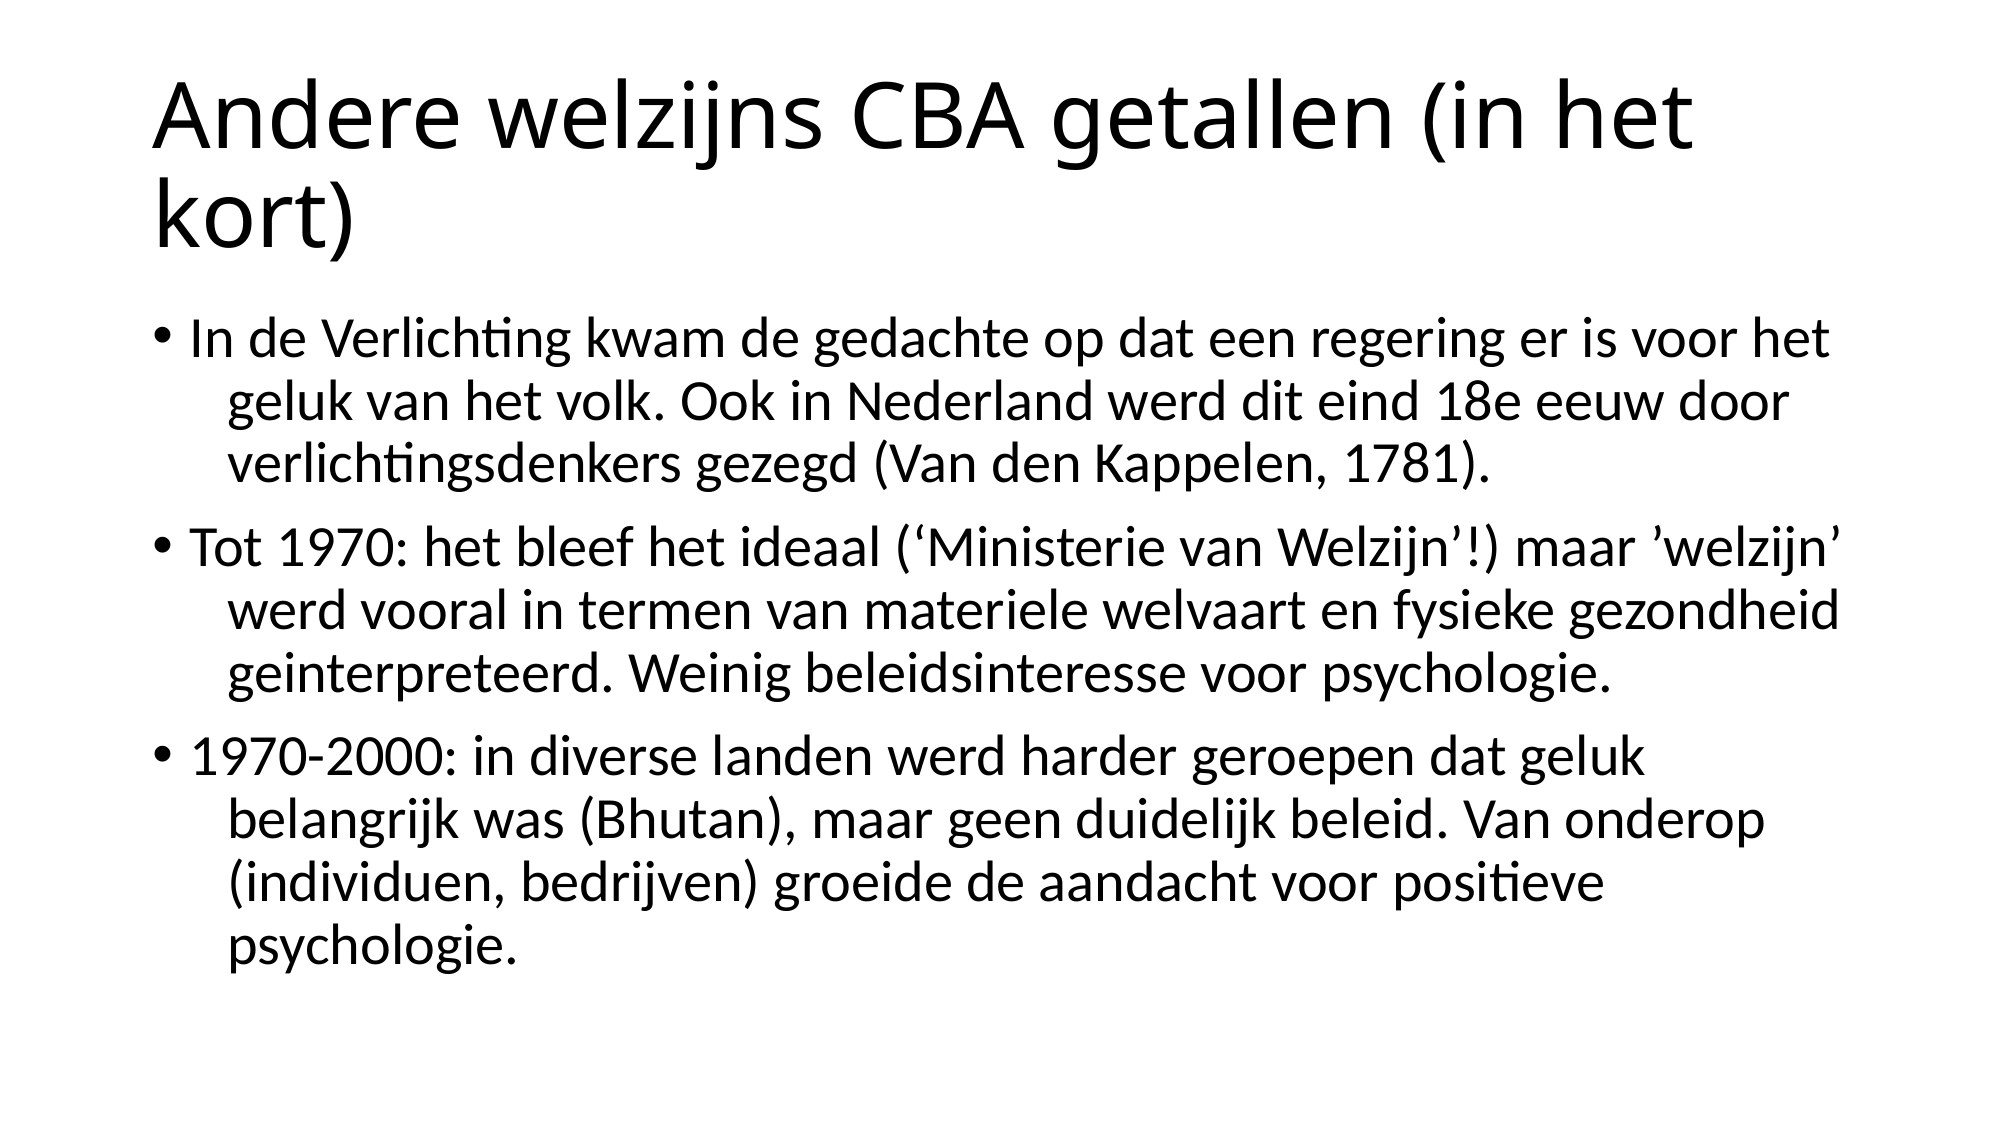

# Andere welzijns CBA getallen (in het kort)
In de Verlichting kwam de gedachte op dat een regering er is voor het geluk van het volk. Ook in Nederland werd dit eind 18e eeuw door verlichtingsdenkers gezegd (Van den Kappelen, 1781).
Tot 1970: het bleef het ideaal (‘Ministerie van Welzijn’!) maar ’welzijn’ werd vooral in termen van materiele welvaart en fysieke gezondheid geinterpreteerd. Weinig beleidsinteresse voor psychologie.
1970-2000: in diverse landen werd harder geroepen dat geluk belangrijk was (Bhutan), maar geen duidelijk beleid. Van onderop (individuen, bedrijven) groeide de aandacht voor positieve psychologie.